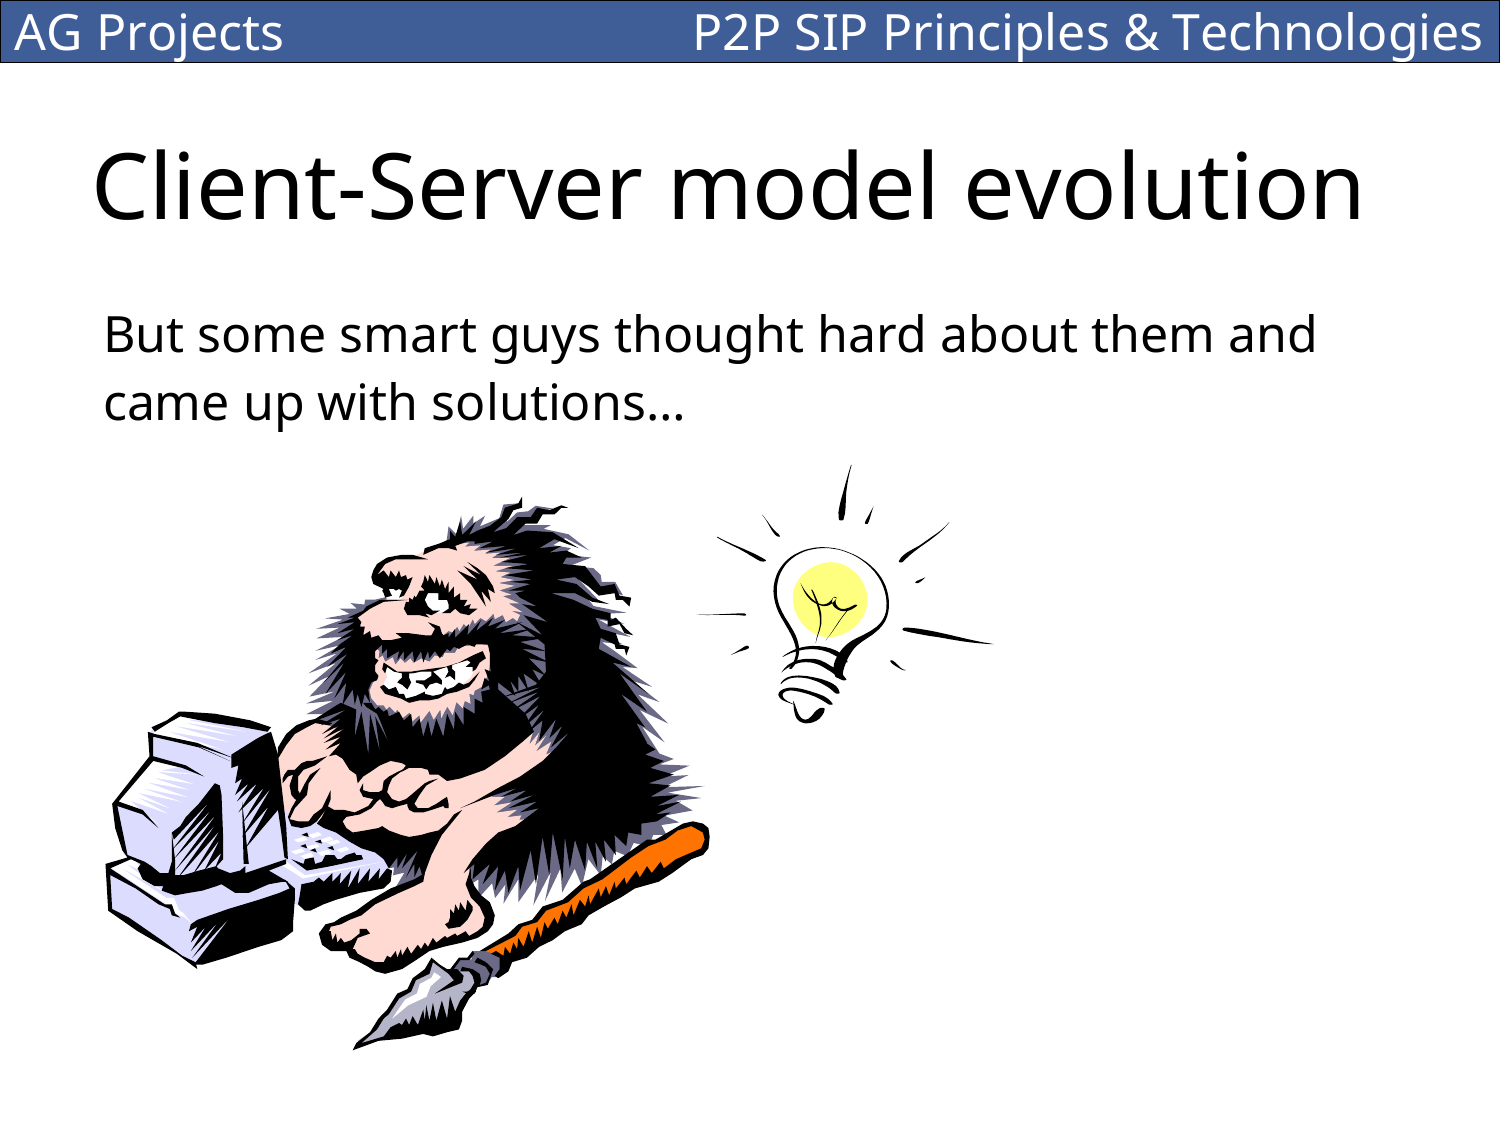

Client-Server model evolution
But some smart guys thought hard about them and came up with solutions…